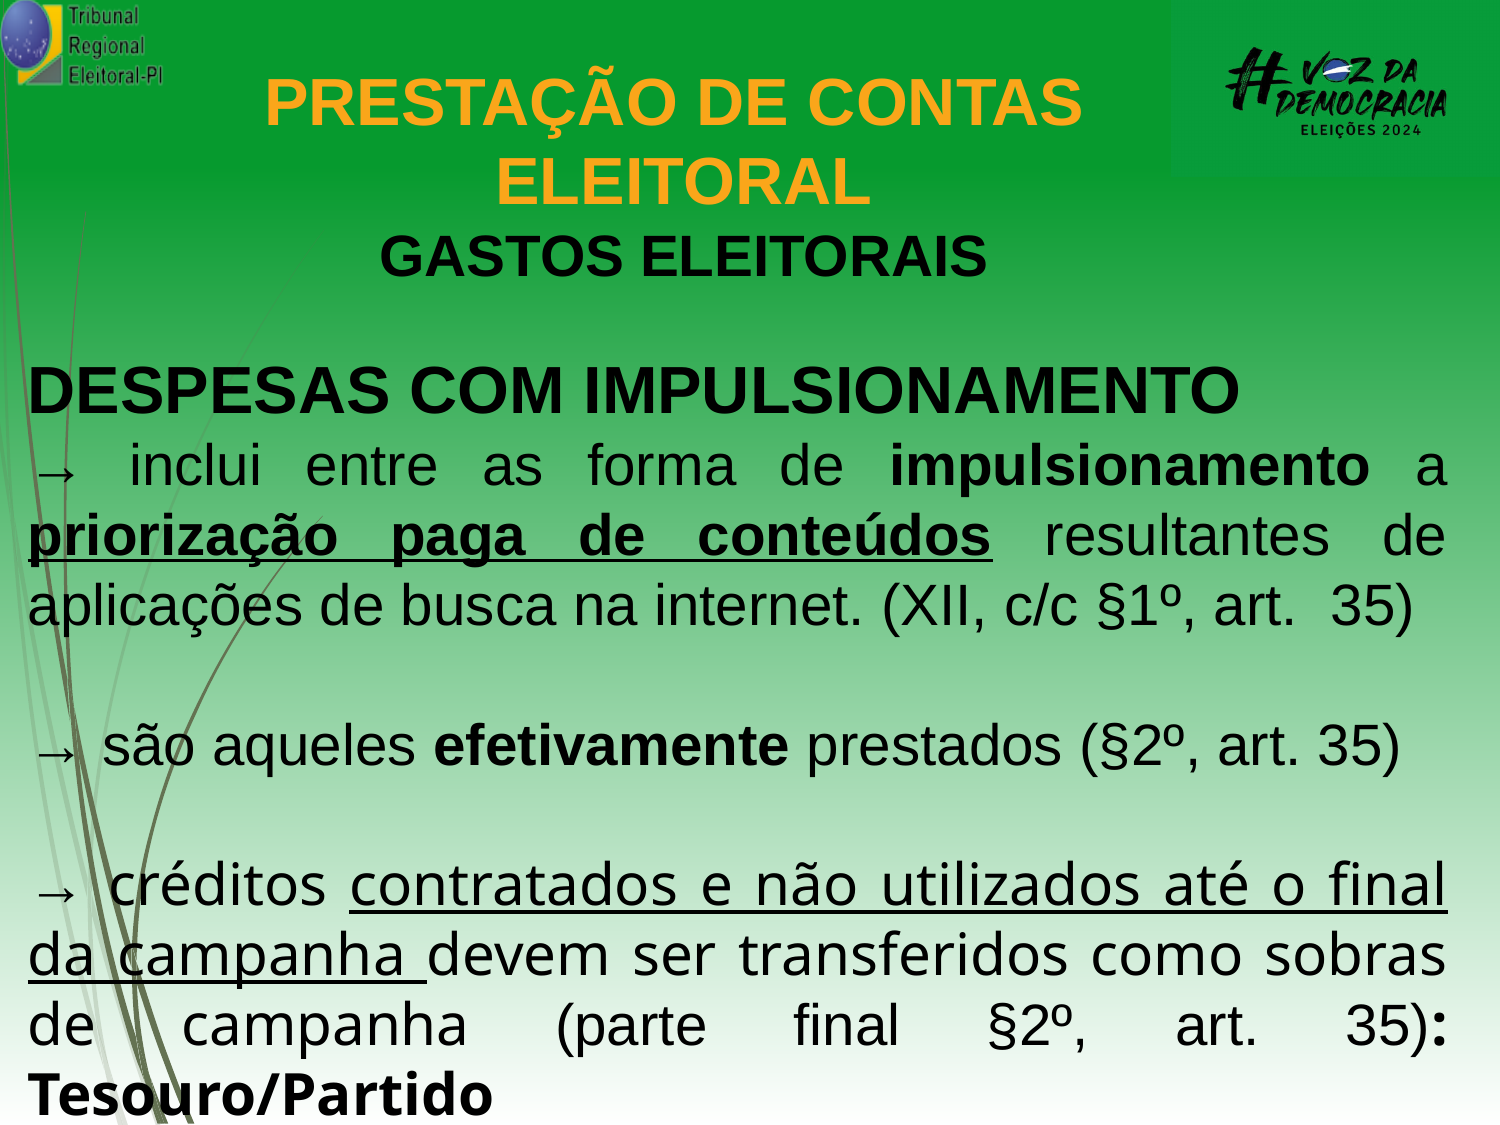

PRESTAÇÃO DE CONTAS
ELEITORAL
GASTOS ELEITORAIS
DESPESAS COM IMPULSIONAMENTO
→ inclui entre as forma de impulsionamento a priorização paga de conteúdos resultantes de aplicações de busca na internet. (XII, c/c §1º, art. 35)
→ são aqueles efetivamente prestados (§2º, art. 35)
→ créditos contratados e não utilizados até o final da campanha devem ser transferidos como sobras de campanha (parte final §2º, art. 35): Tesouro/Partido